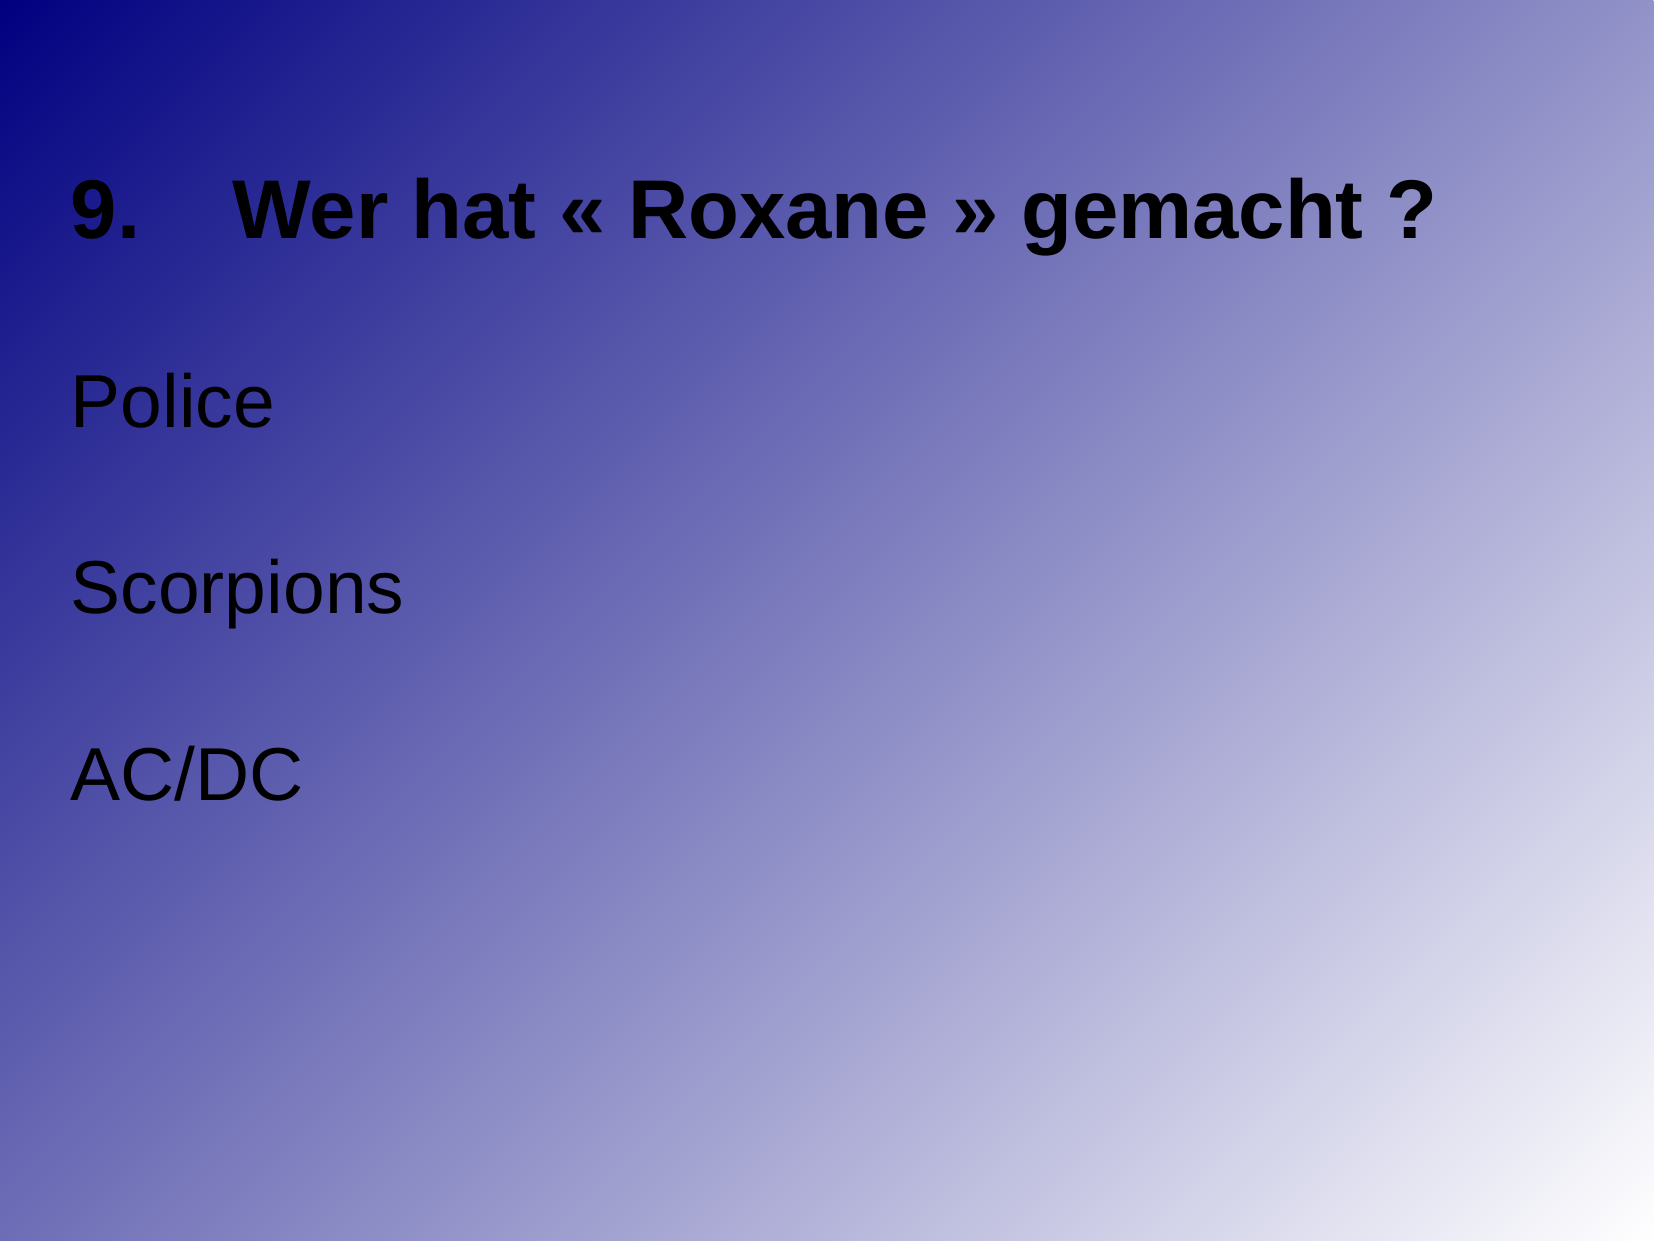

9. Wer hat « Roxane » gemacht ?
Police
Scorpions
AC/DC